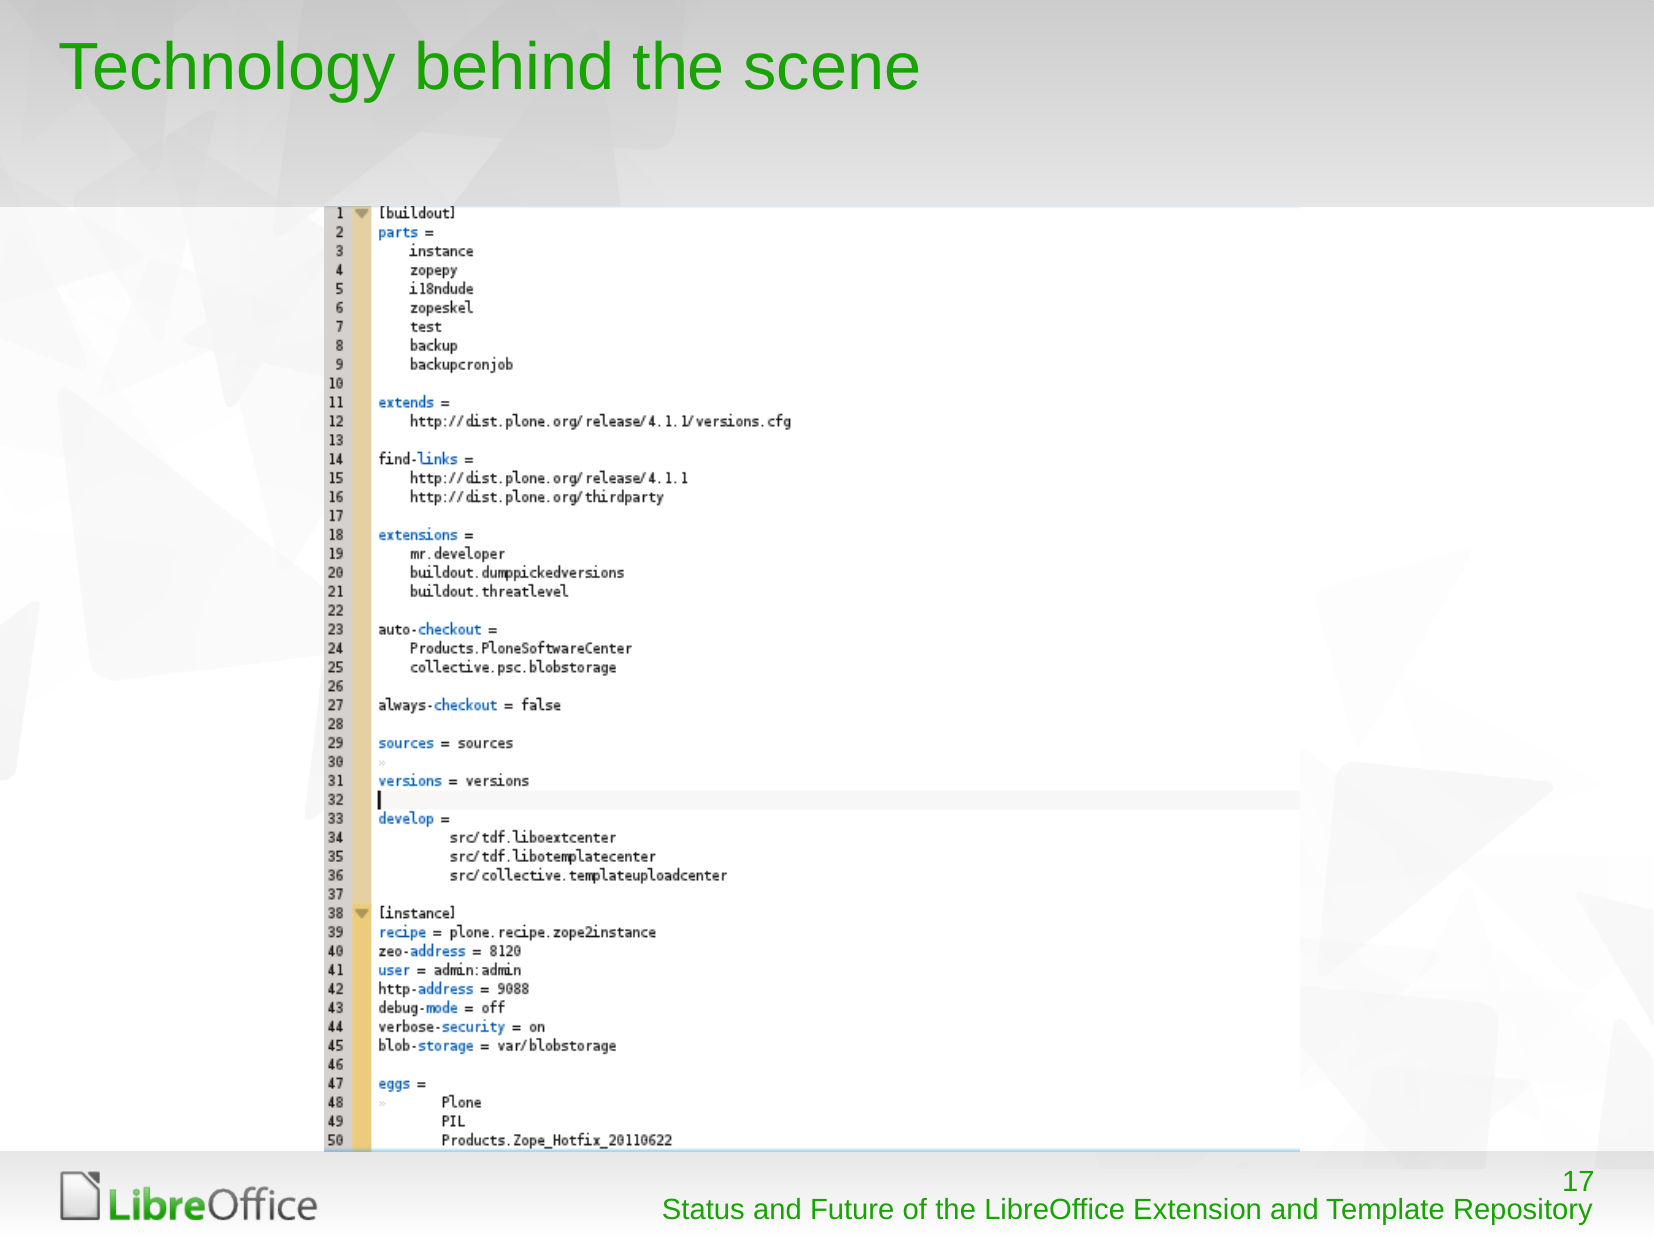

# Technology behind the scene
17
Status and Future of the LibreOffice Extension and Template Repository